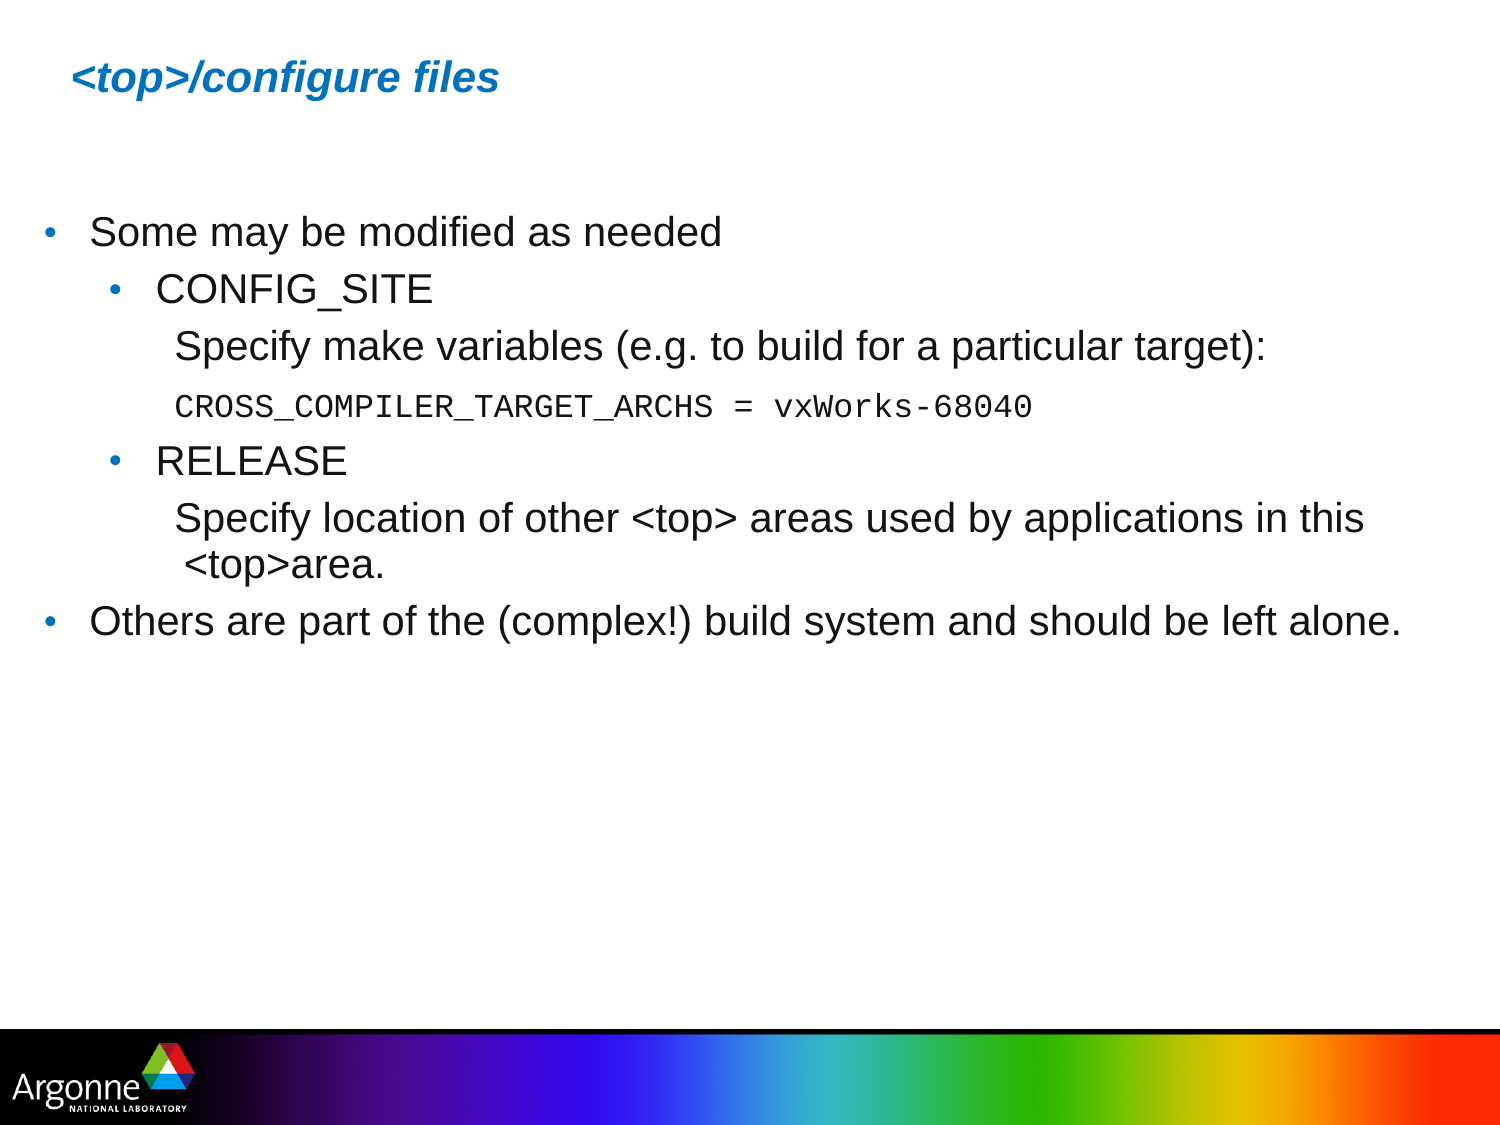

# <top>/configure files
Some may be modified as needed
CONFIG_SITE
Specify make variables (e.g. to build for a particular target):
CROSS_COMPILER_TARGET_ARCHS = vxWorks-68040
RELEASE
Specify location of other <top> areas used by applications in this <top>area.
Others are part of the (complex!) build system and should be left alone.